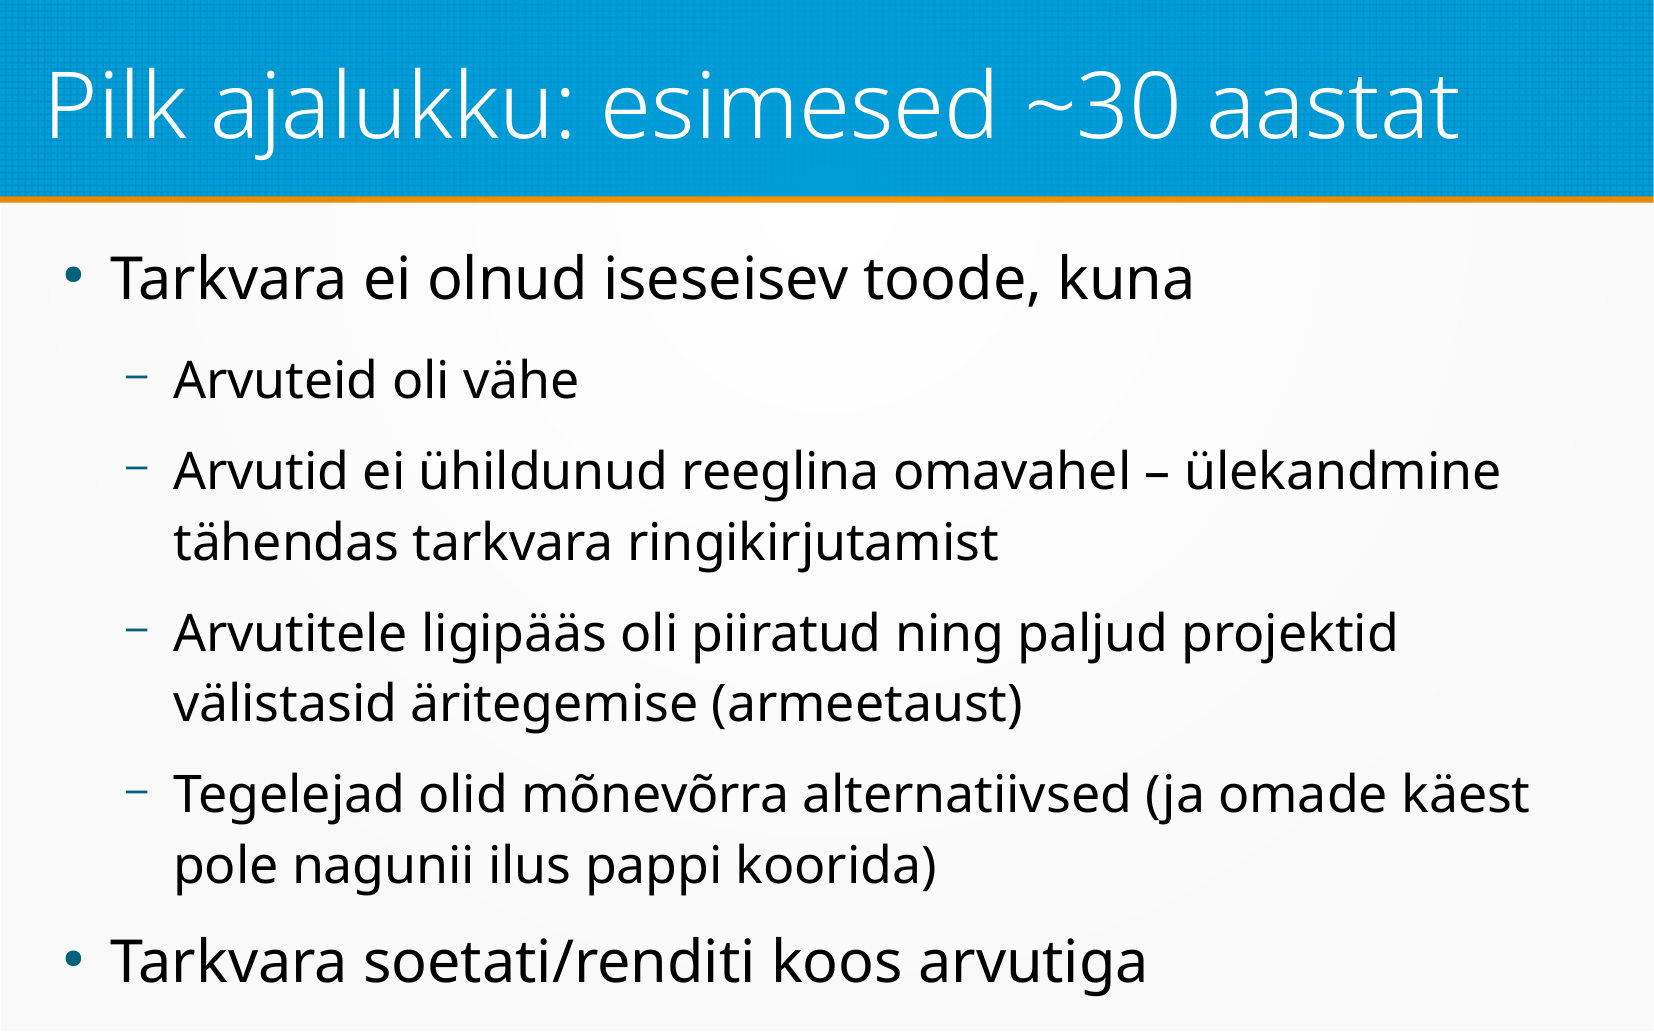

# Pilk ajalukku: esimesed ~30 aastat
Tarkvara ei olnud iseseisev toode, kuna
Arvuteid oli vähe
Arvutid ei ühildunud reeglina omavahel – ülekandmine tähendas tarkvara ringikirjutamist
Arvutitele ligipääs oli piiratud ning paljud projektid välistasid äritegemise (armeetaust)
Tegelejad olid mõnevõrra alternatiivsed (ja omade käest pole nagunii ilus pappi koorida)
Tarkvara soetati/renditi koos arvutiga